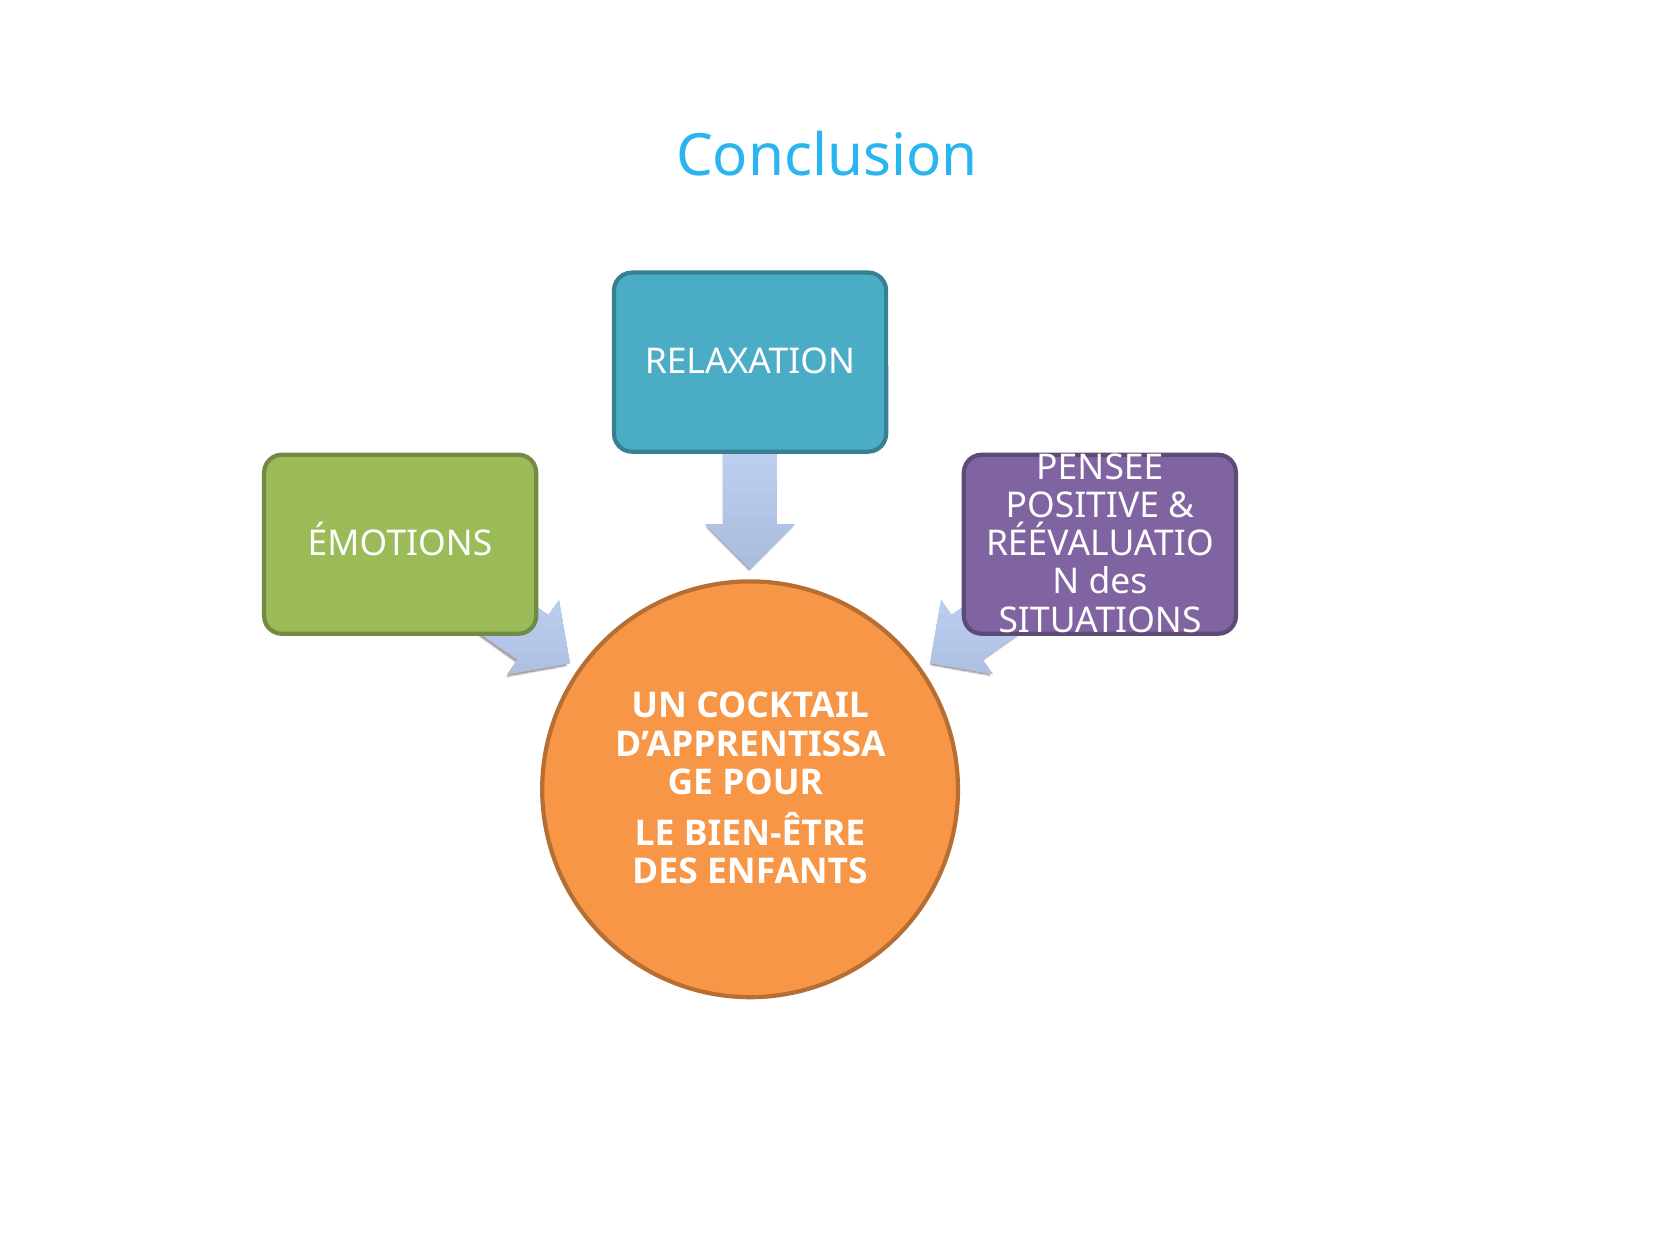

# Conclusion
RELAXATION
ÉMOTIONS
PENSEE POSITIVE & RÉÉVALUATION des SITUATIONS
UN COCKTAIL D’APPRENTISSAGE POUR
LE BIEN-ÊTRE DES ENFANTS